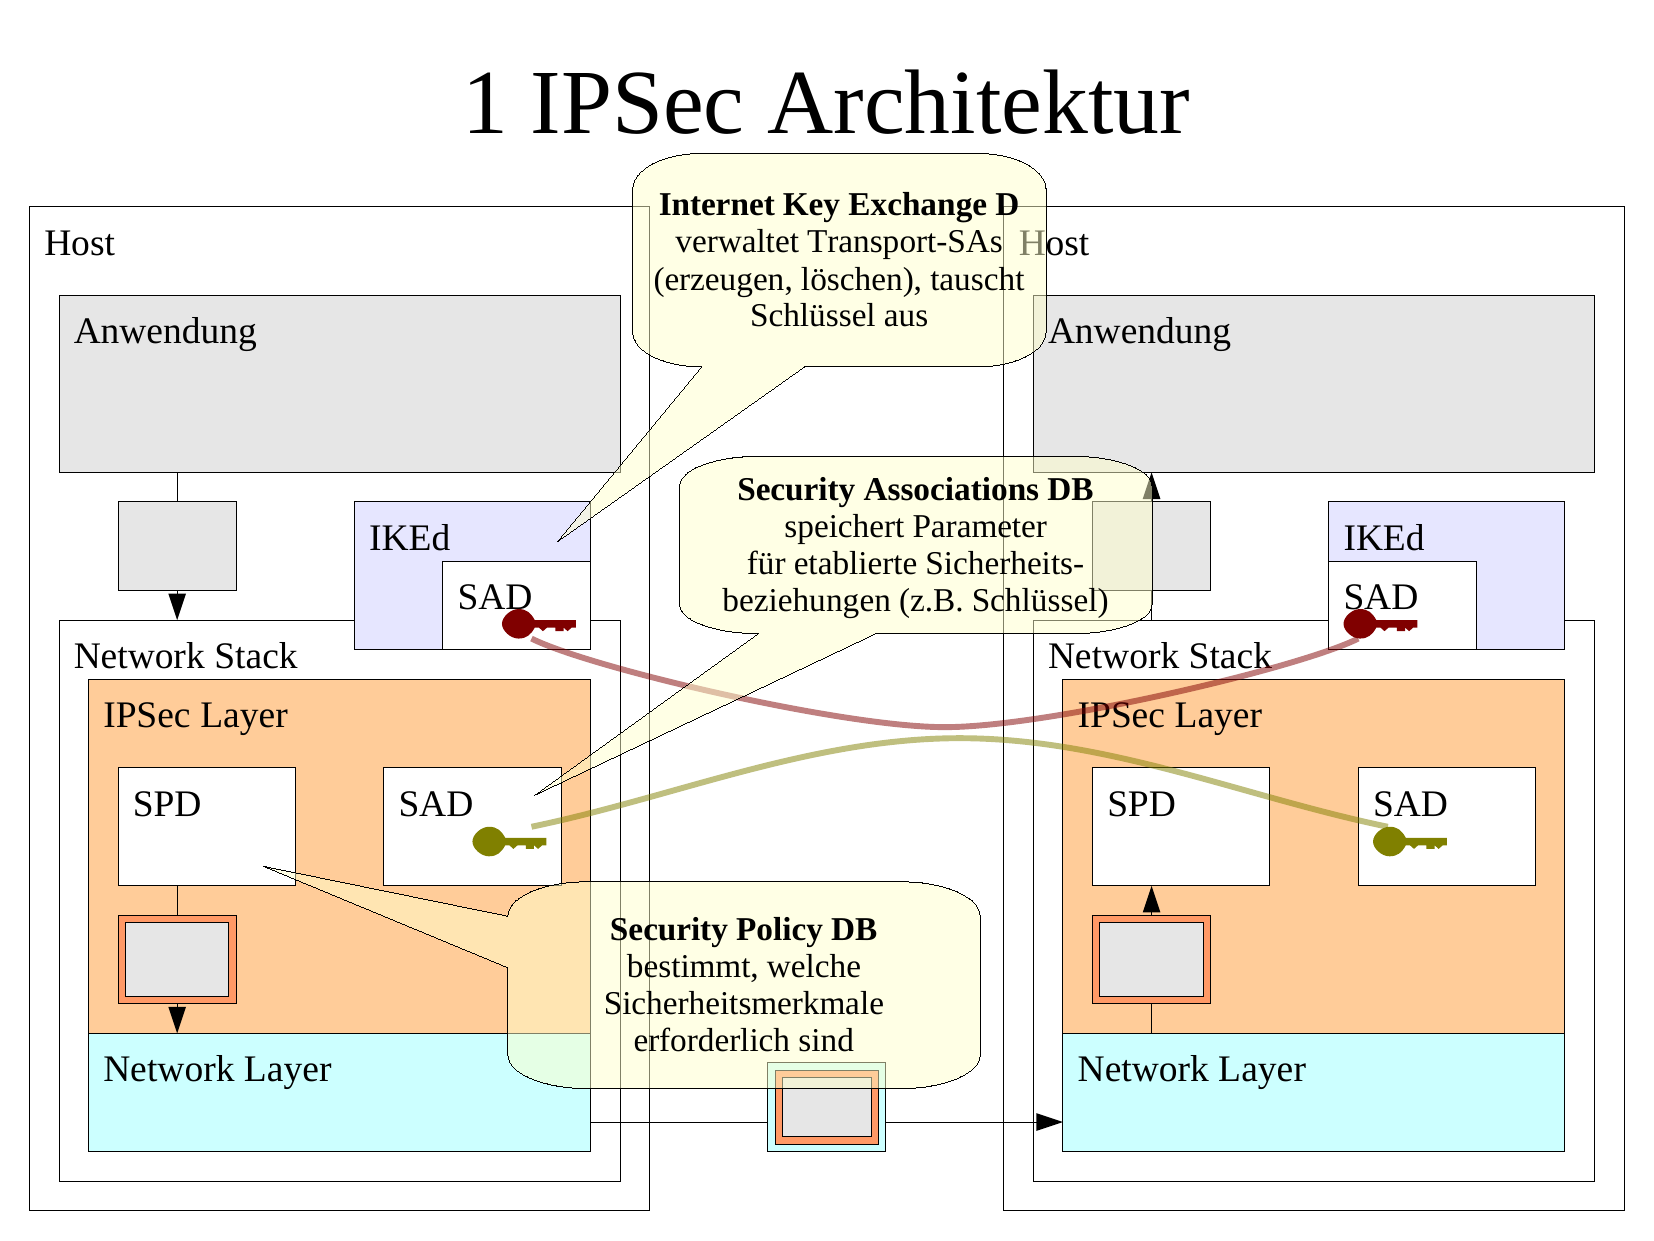

# 1 IPSec Architektur
Internet Key Exchange D
verwaltet Transport-SAs
(erzeugen, löschen), tauscht
Schlüssel aus
Host
Host
Anwendung
Anwendung
Security Associations DB
speichert Parameter
für etablierte Sicherheits-
beziehungen (z.B. Schlüssel)
IKEd
IKEd
SAD
SAD
Network Stack
Network Stack
IPSec Layer
IPSec Layer
SPD
SPD
SAD
SAD
Security Policy DB
bestimmt, welche
Sicherheitsmerkmale
erforderlich sind
Network Layer
Network Layer